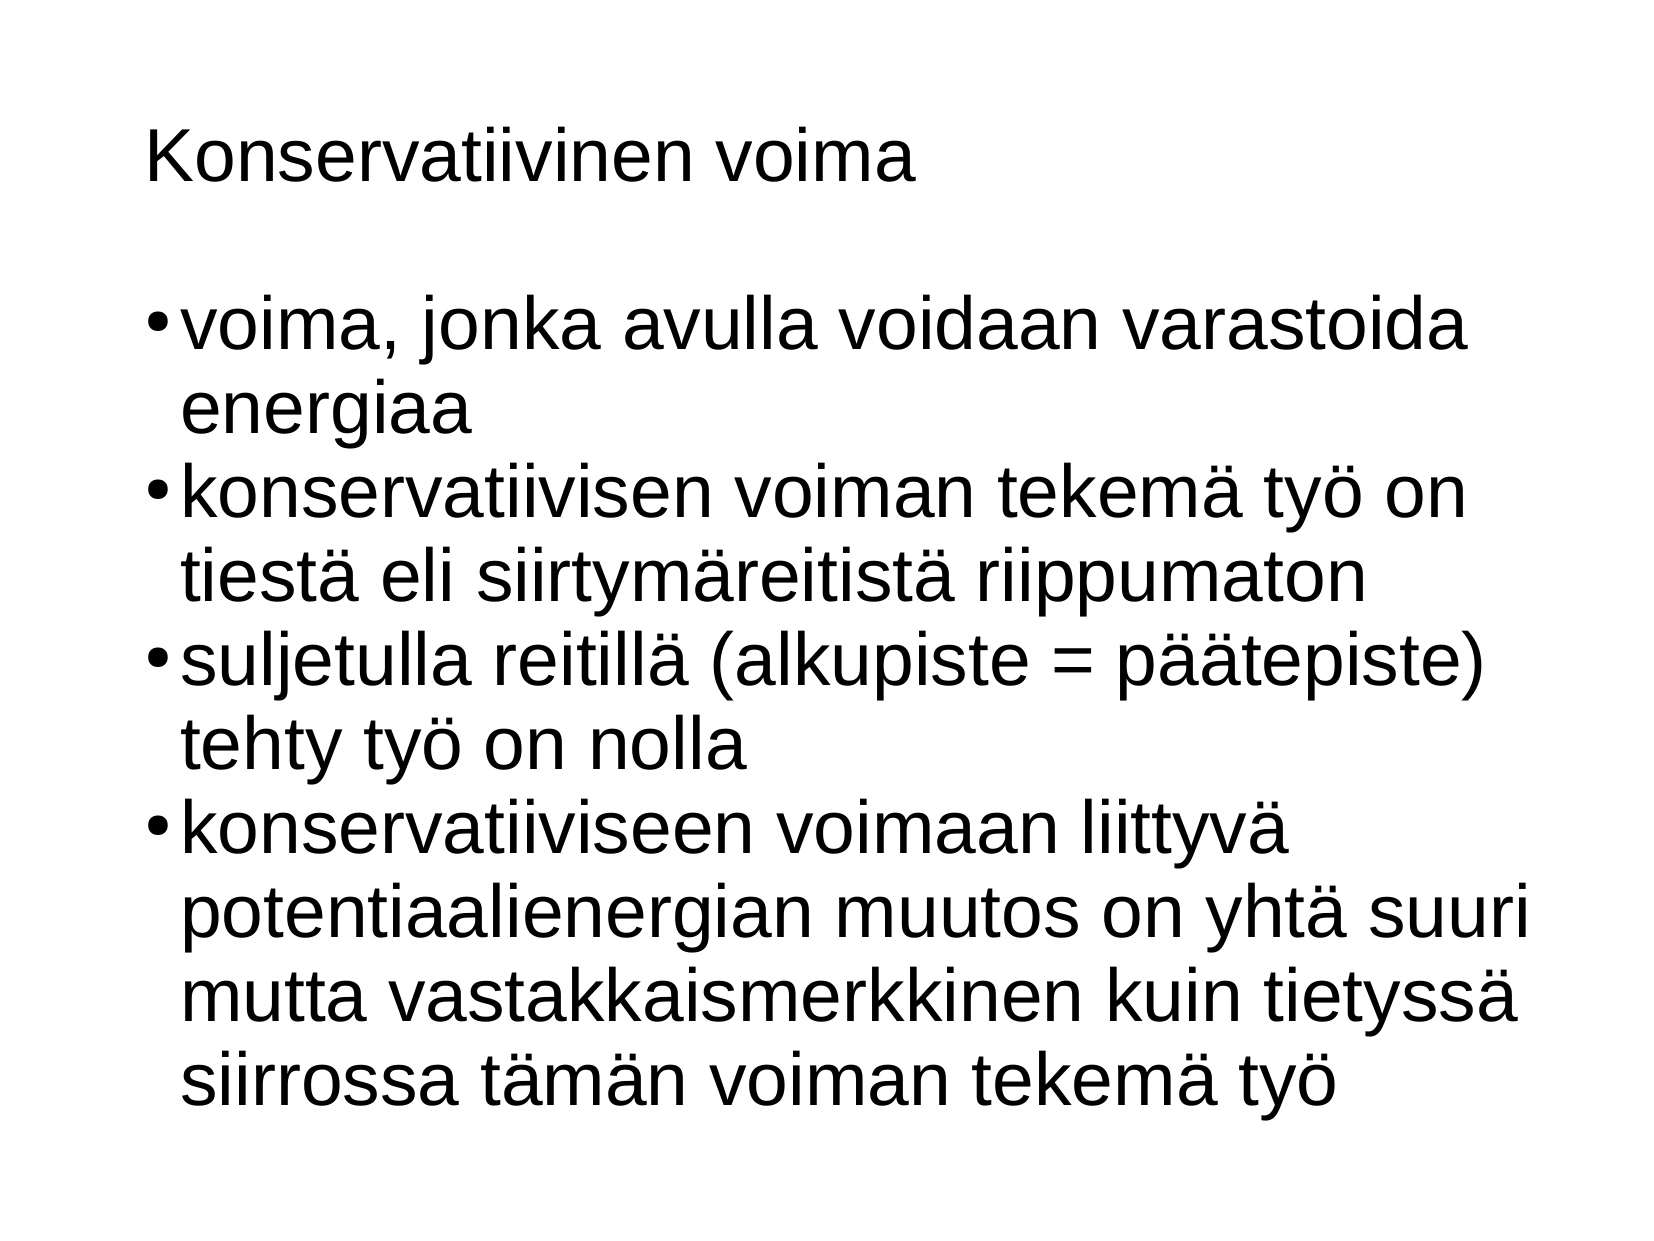

Konservatiivinen voima
voima, jonka avulla voidaan varastoida energiaa
konservatiivisen voiman tekemä työ on tiestä eli siirtymäreitistä riippumaton
suljetulla reitillä (alkupiste = päätepiste) tehty työ on nolla
konservatiiviseen voimaan liittyvä potentiaalienergian muutos on yhtä suuri mutta vastakkaismerkkinen kuin tietyssä siirrossa tämän voiman tekemä työ